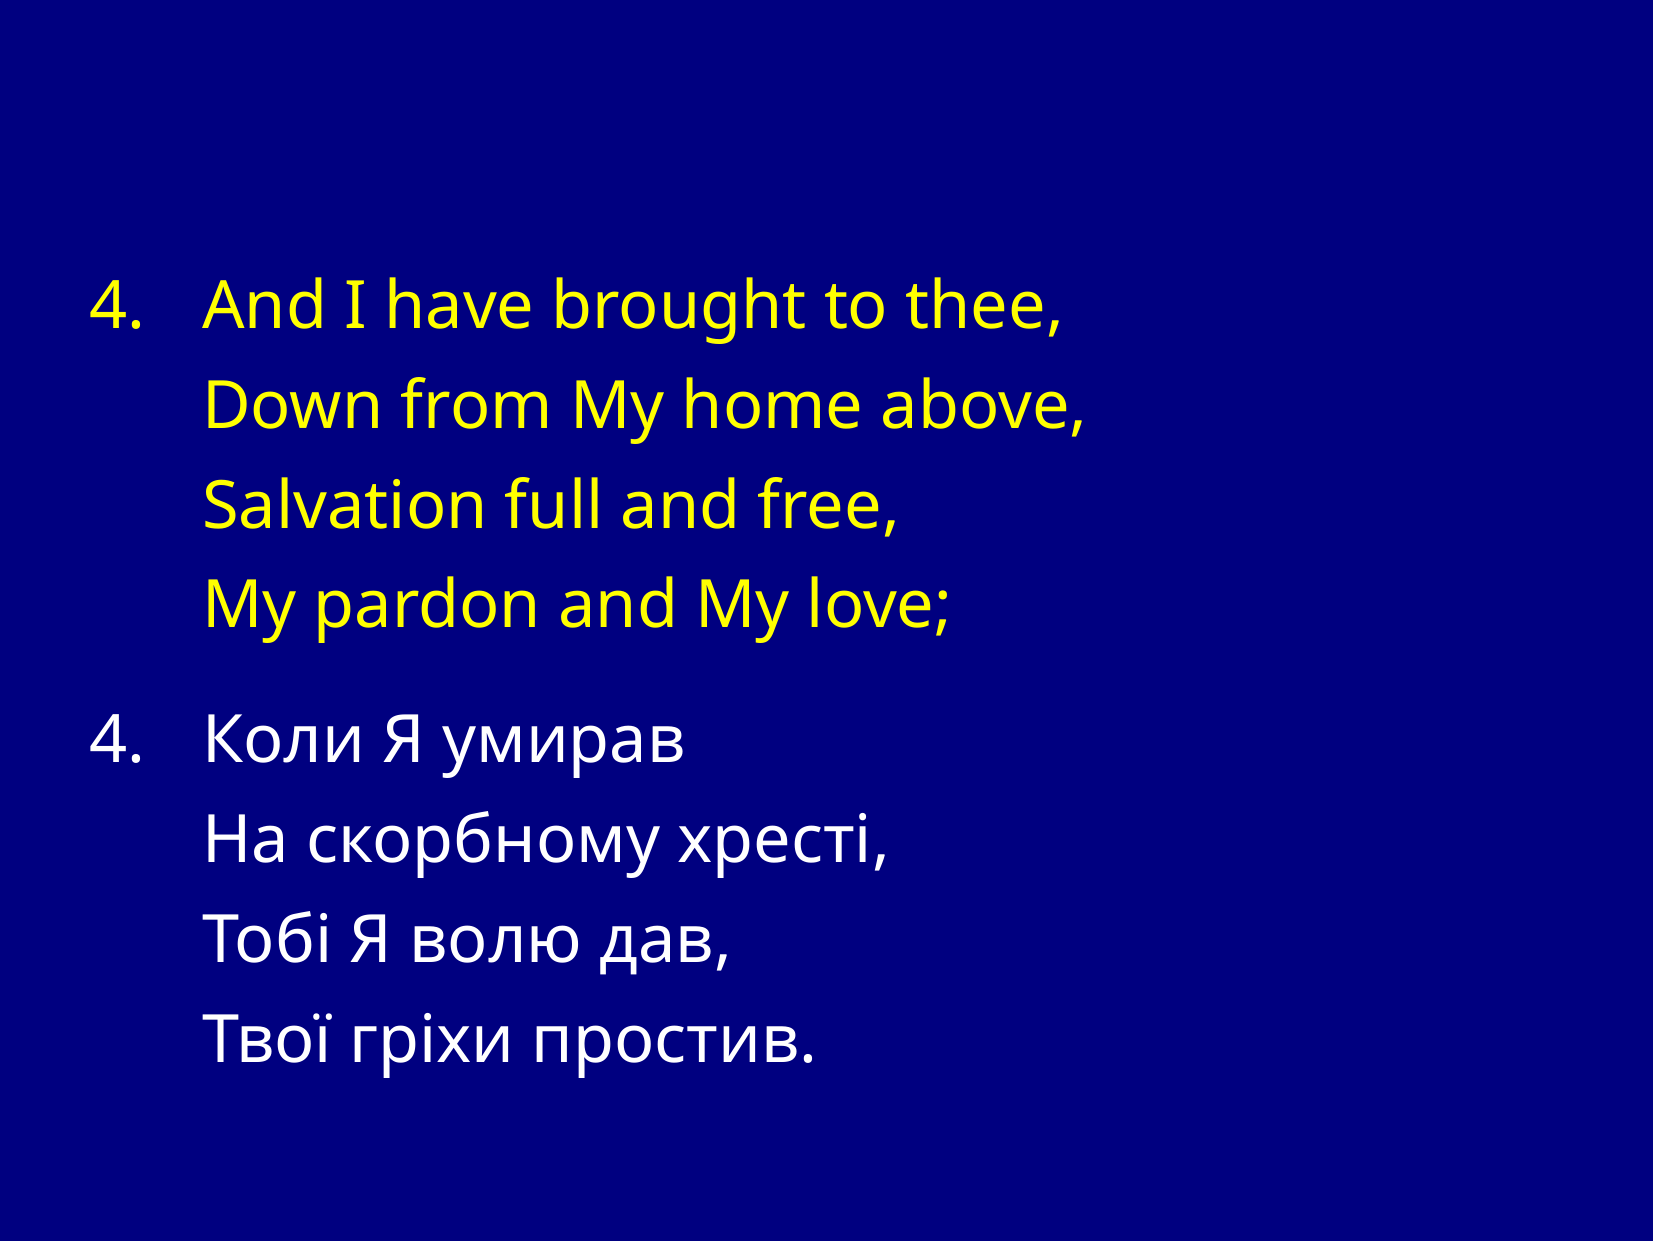

4.	And I have brought to thee,
	Down from My home above,
	Salvation full and free,
	My pardon and My love;
4.	Коли Я умирав
	На скорбному хресті,
	Тобі Я волю дав,
	Твої гріхи простив.